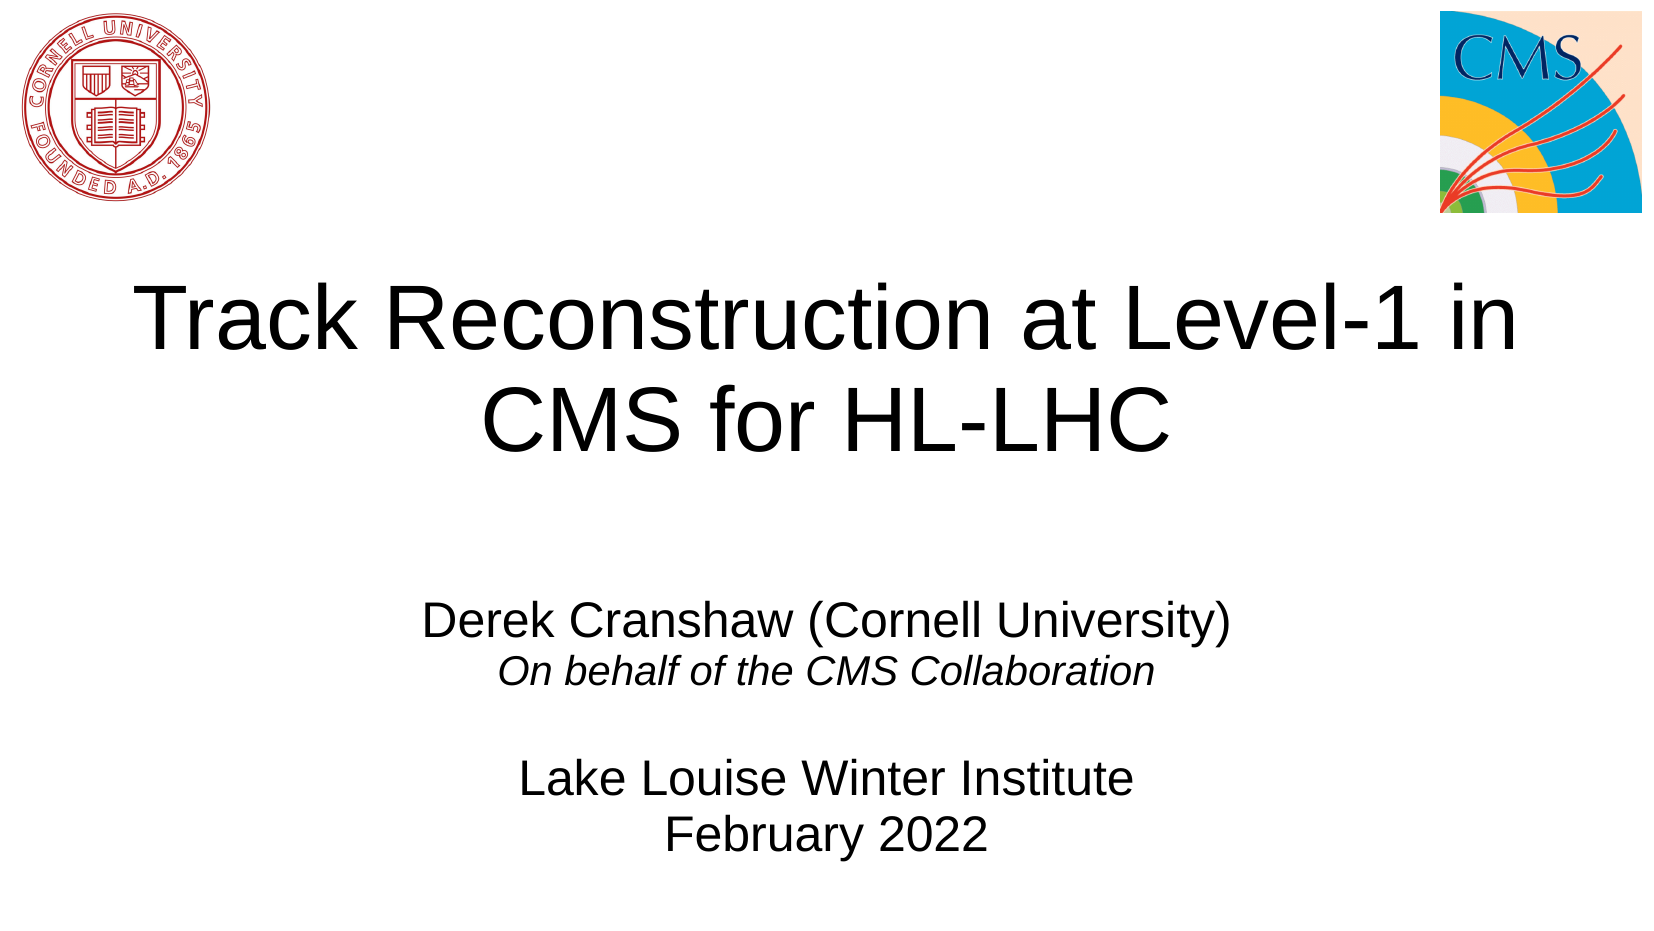

# Track Reconstruction at Level-1 in CMS for HL-LHC
Derek Cranshaw (Cornell University)
On behalf of the CMS Collaboration
Lake Louise Winter Institute
February 2022